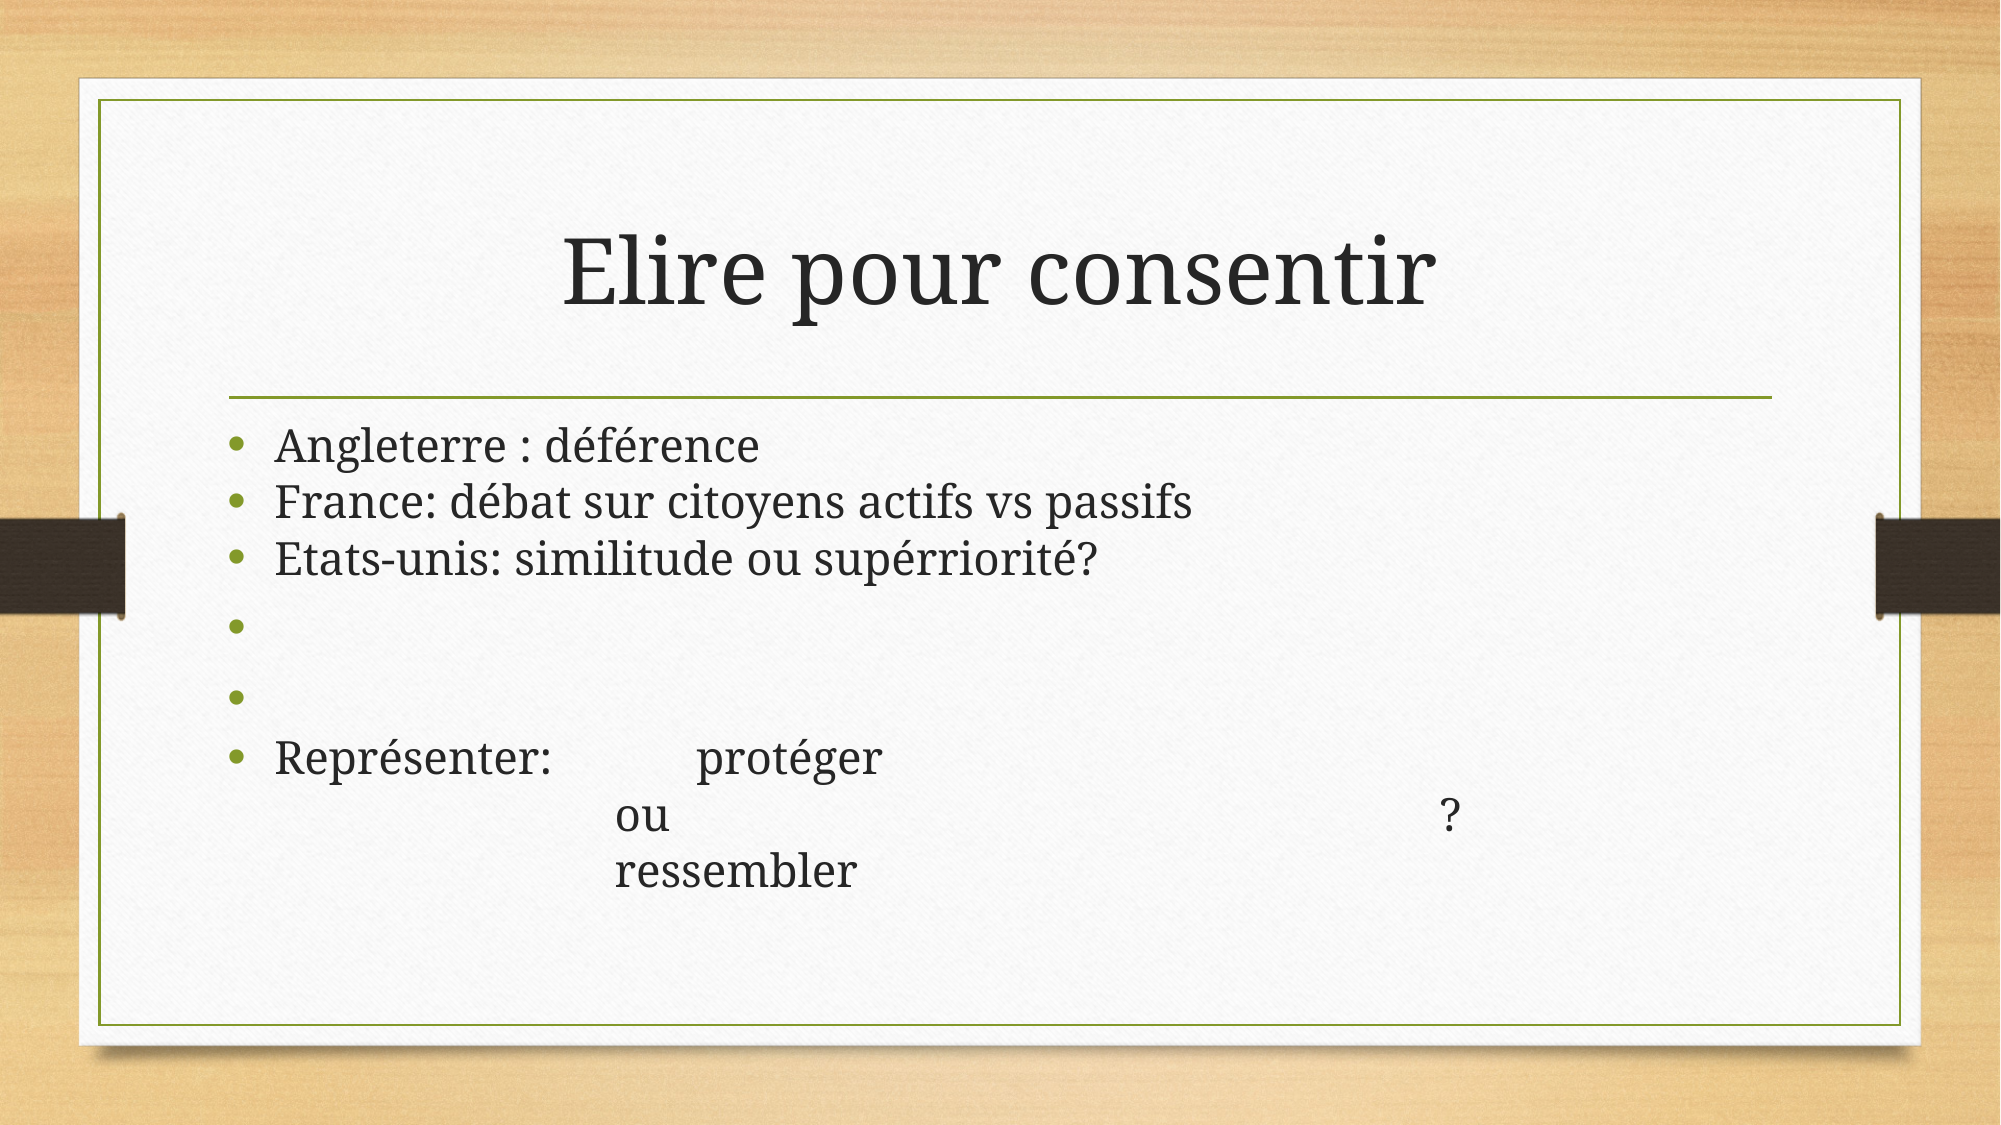

# Elire pour consentir
Angleterre : déférence
France: débat sur citoyens actifs vs passifs
Etats-unis: similitude ou supérriorité?
Représenter: 		protéger
					ou											?
					ressembler